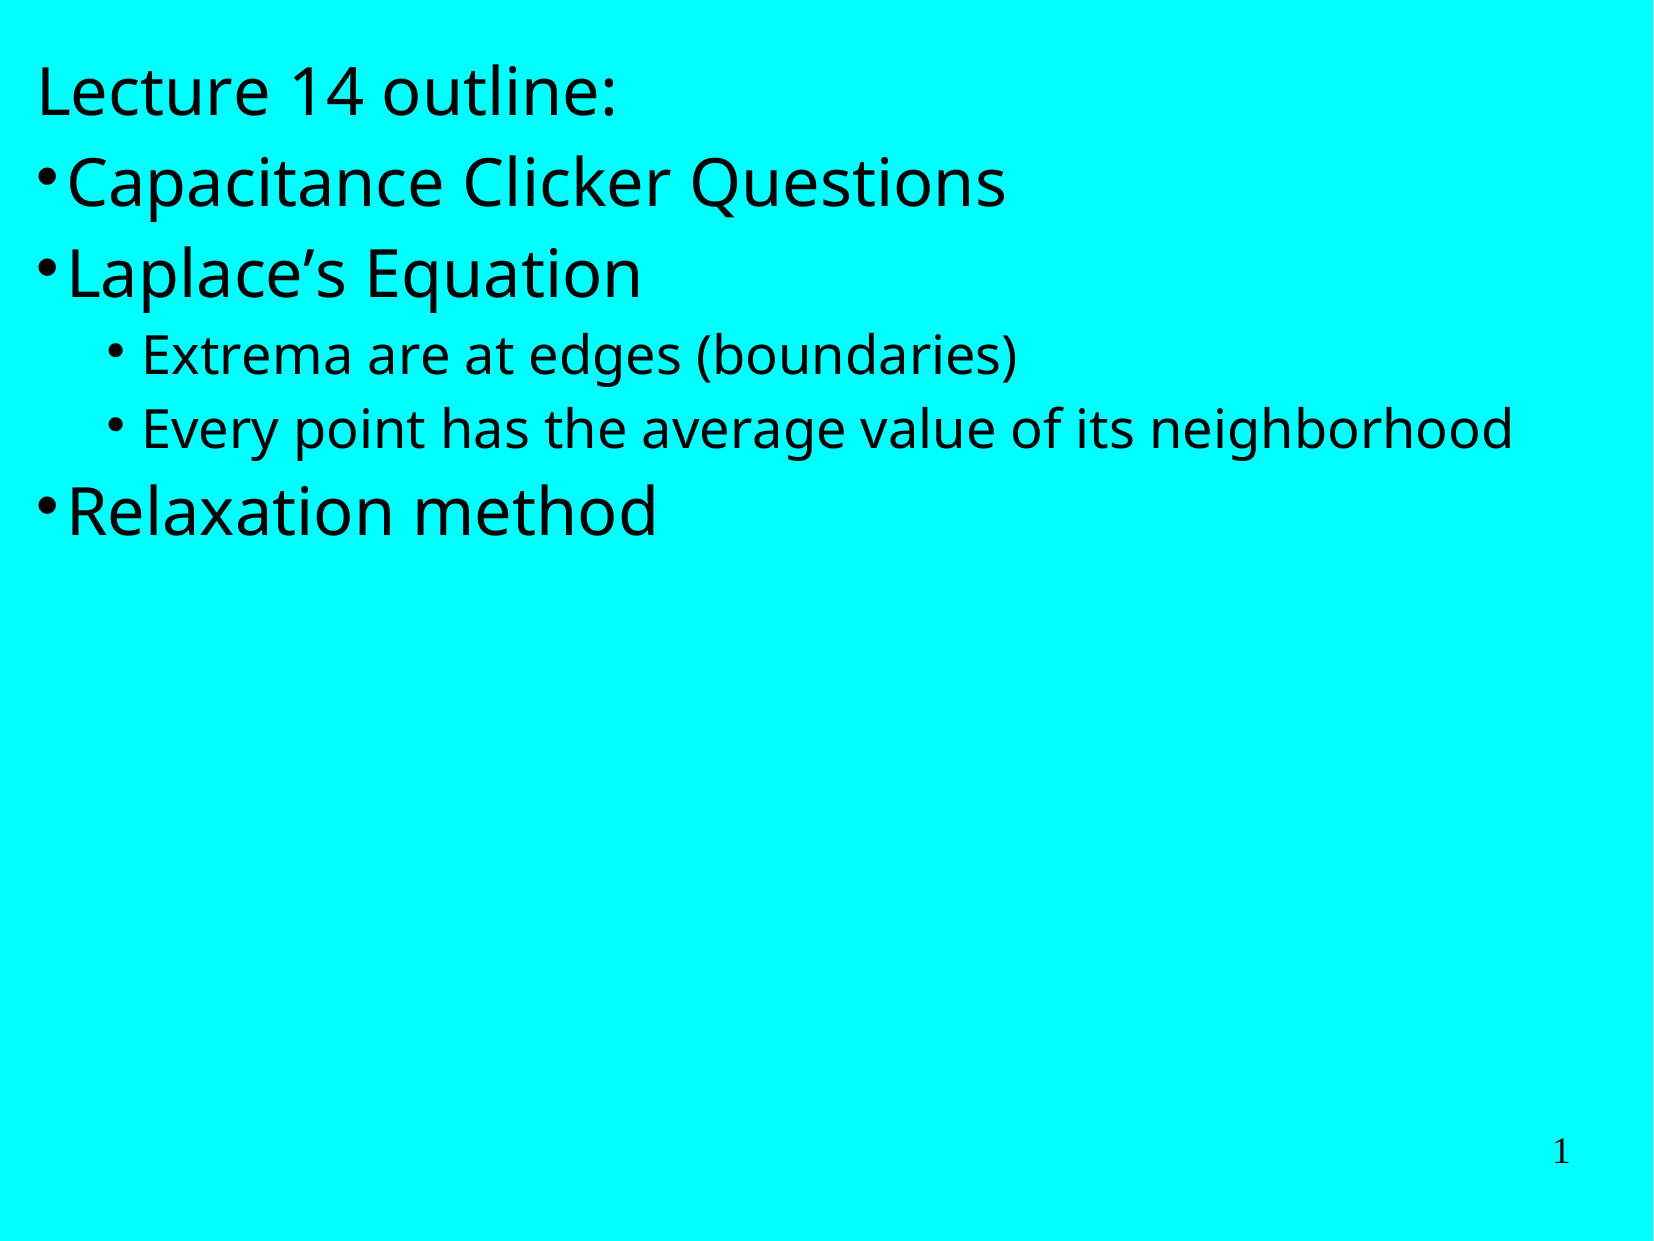

Lecture 14 outline:
Capacitance Clicker Questions
Laplace’s Equation
Extrema are at edges (boundaries)
Every point has the average value of its neighborhood
Relaxation method
1